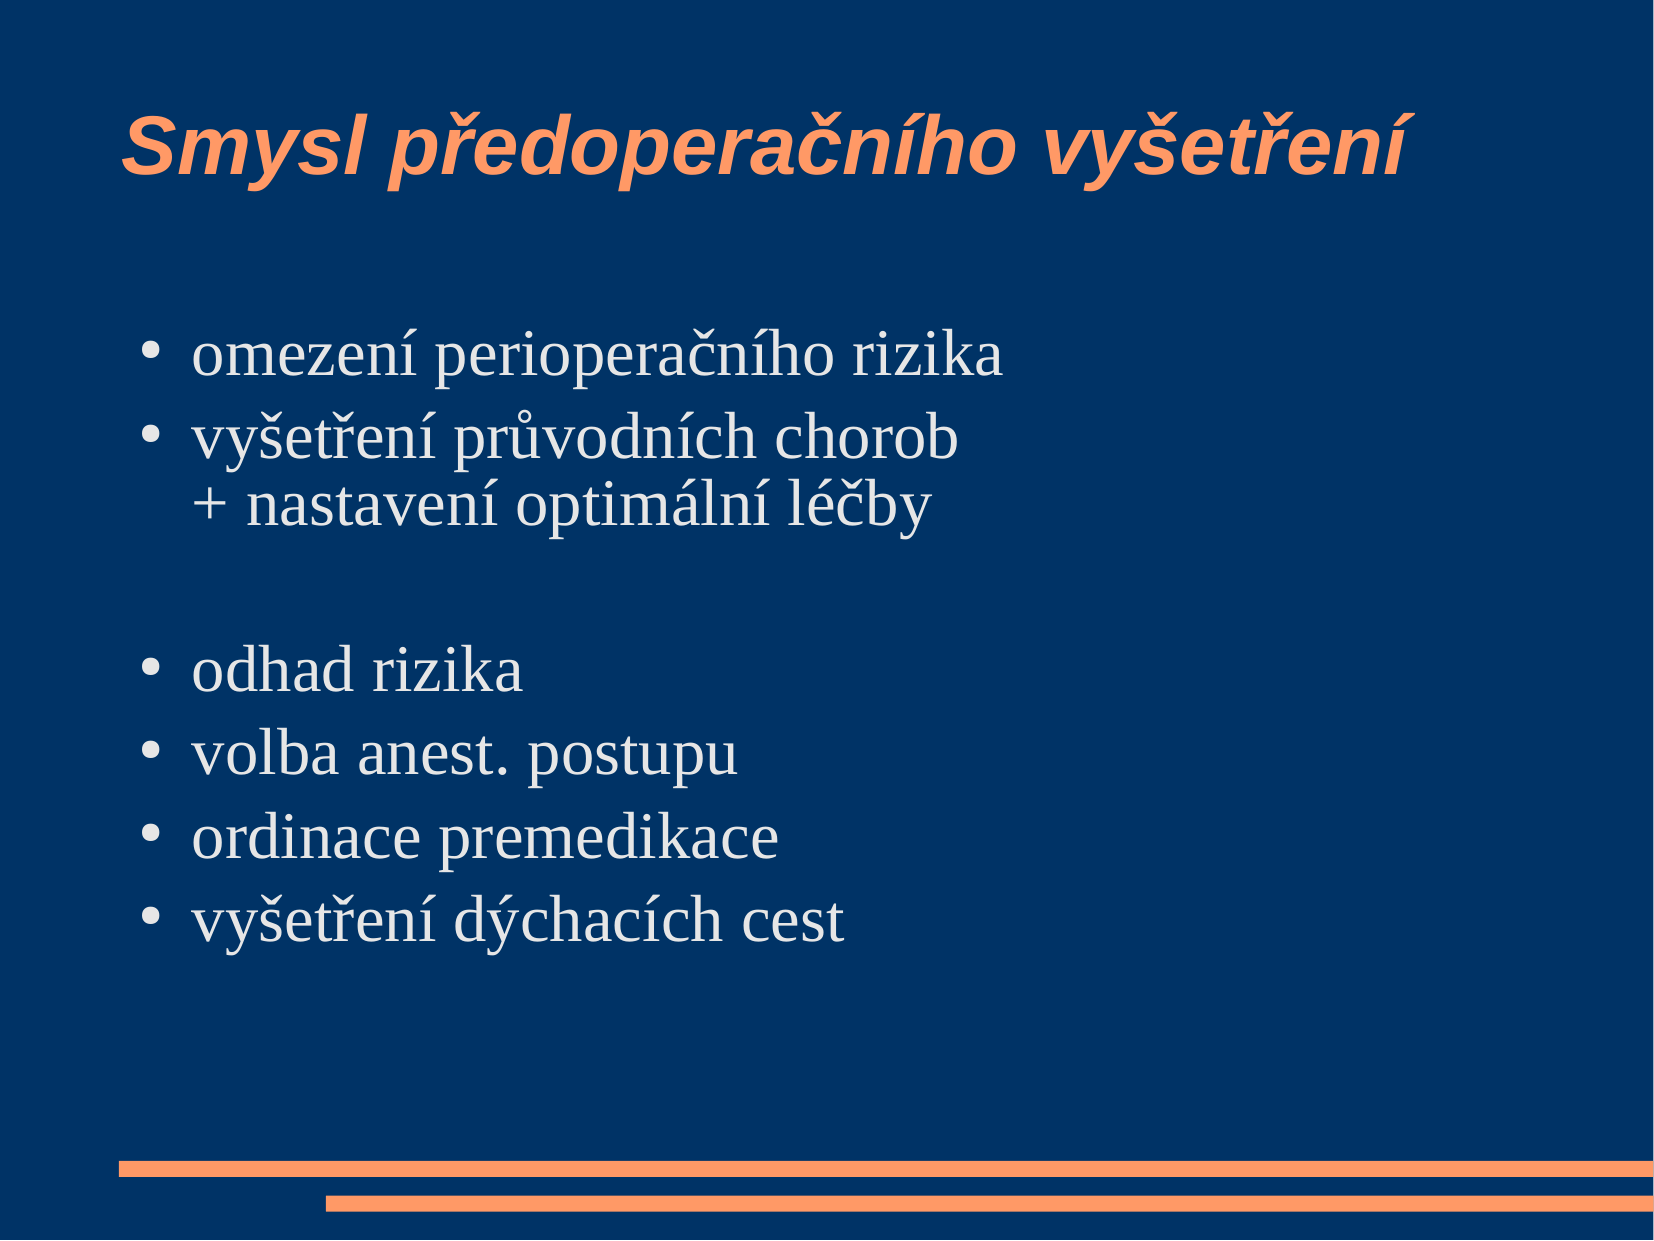

# Smysl předoperačního vyšetření
omezení perioperačního rizika
vyšetření průvodních chorob
+ nastavení optimální léčby
odhad rizika
volba anest. postupu
ordinace premedikace
vyšetření dýchacích cest